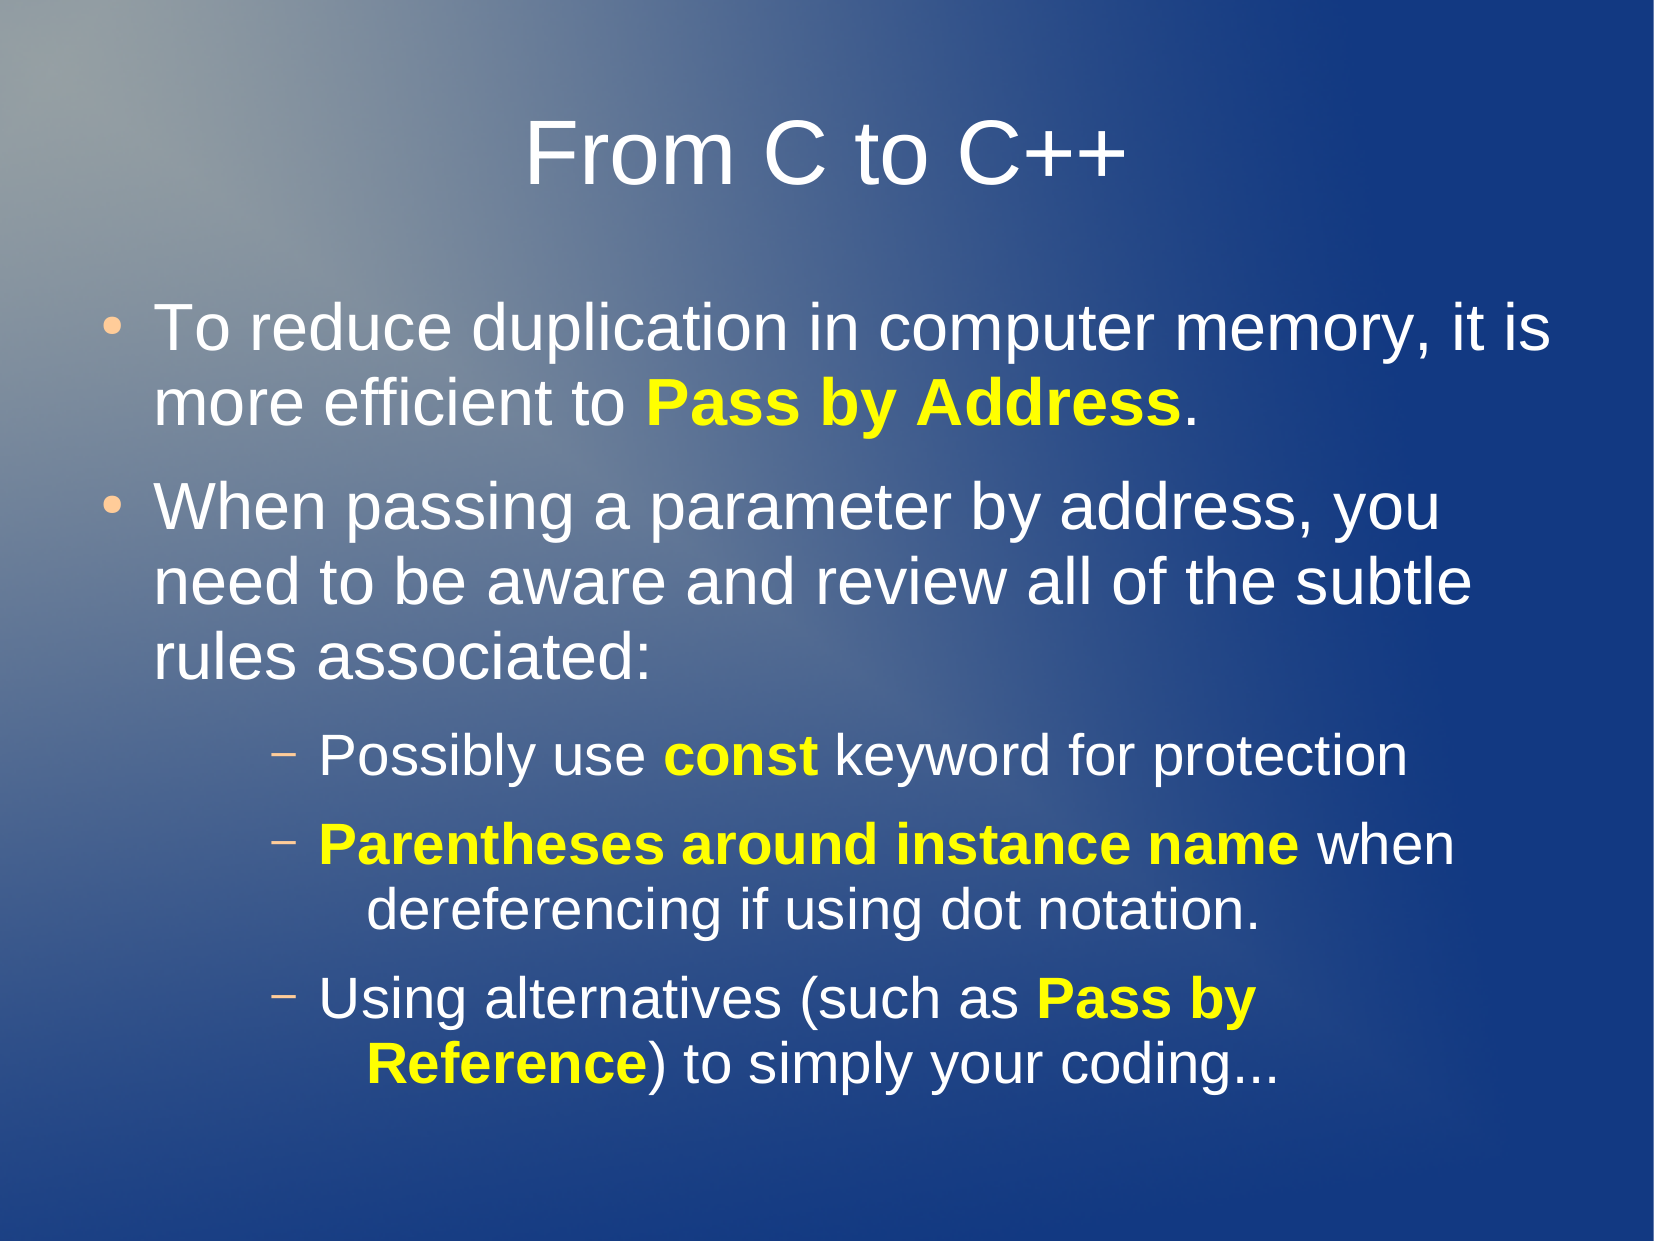

# From C to C++
To reduce duplication in computer memory, it is more efficient to Pass by Address.
When passing a parameter by address, you need to be aware and review all of the subtle rules associated:
Possibly use const keyword for protection
Parentheses around instance name when dereferencing if using dot notation.
Using alternatives (such as Pass by Reference) to simply your coding...